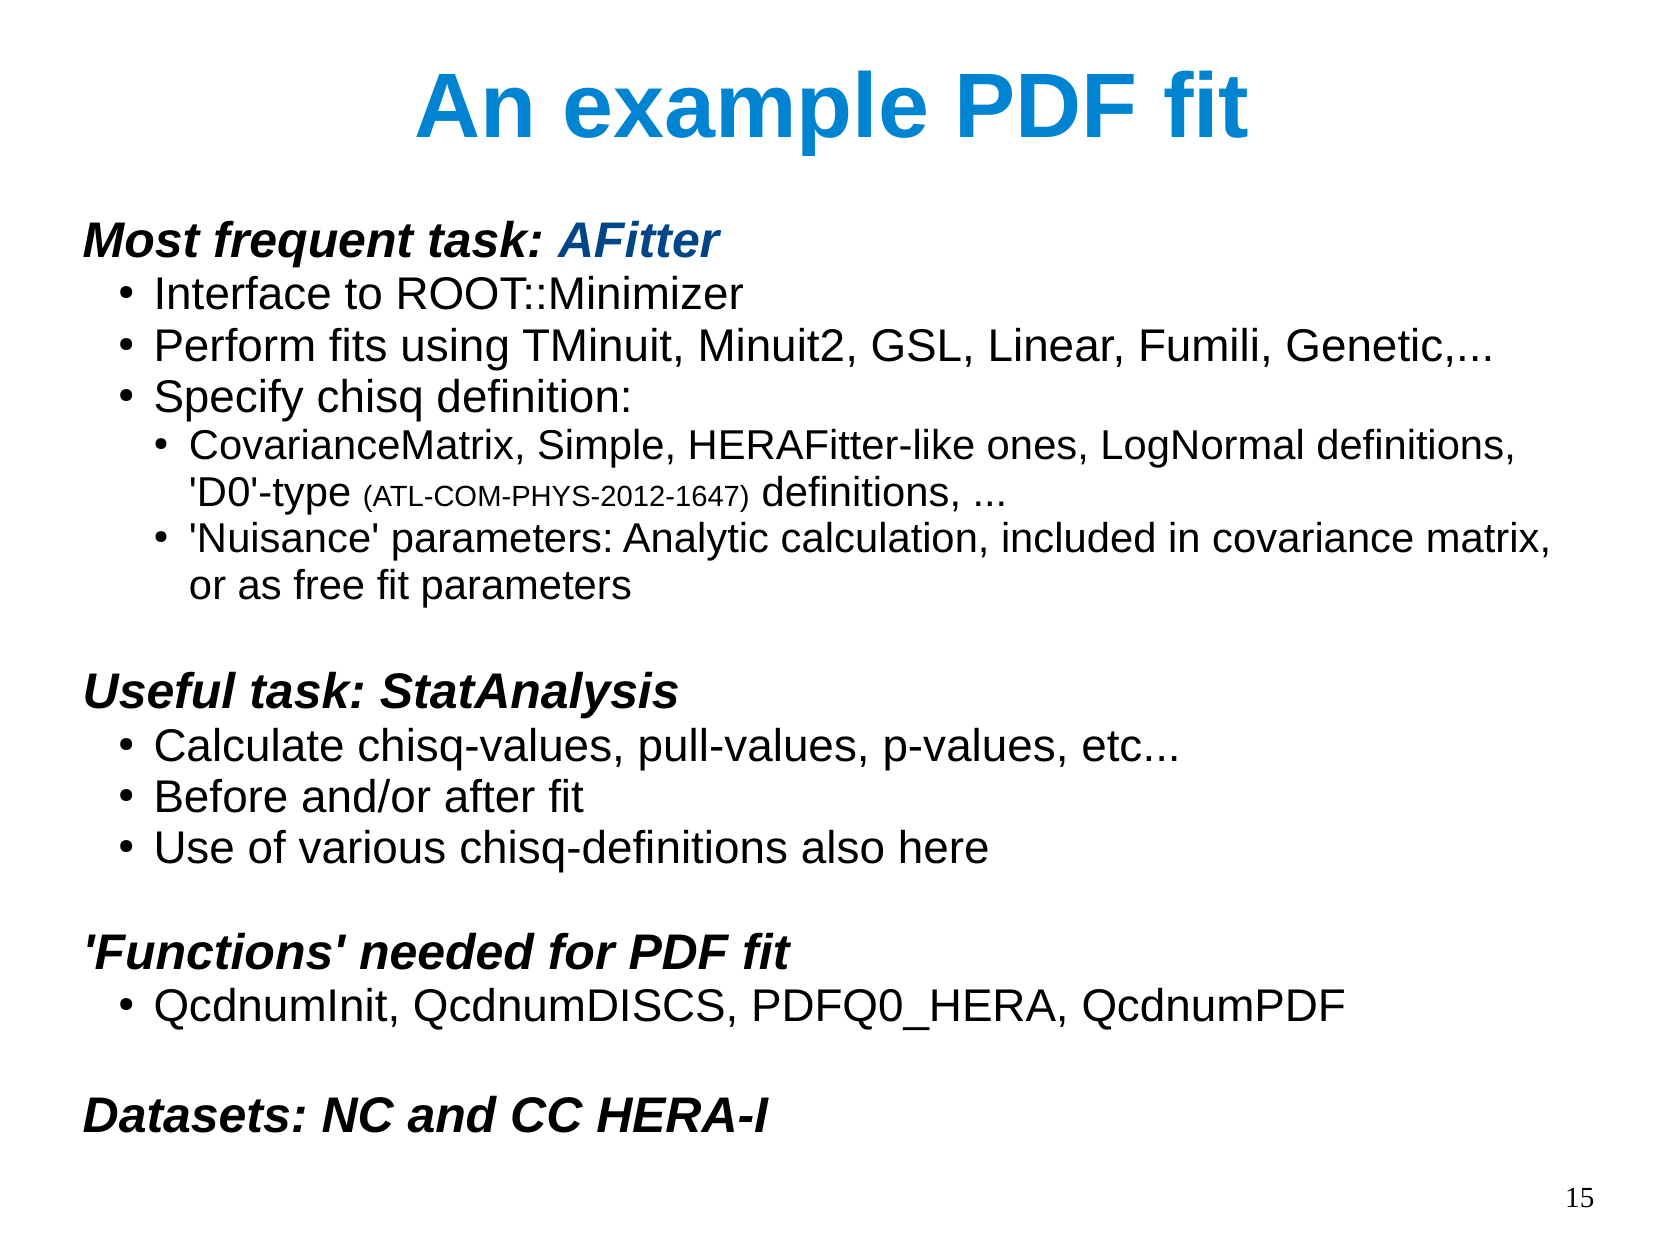

# An example PDF fit
Most frequent task: AFitter
Interface to ROOT::Minimizer
Perform fits using TMinuit, Minuit2, GSL, Linear, Fumili, Genetic,...
Specify chisq definition:
CovarianceMatrix, Simple, HERAFitter-like ones, LogNormal definitions, 'D0'-type (ATL-COM-PHYS-2012-1647) definitions, ...
'Nuisance' parameters: Analytic calculation, included in covariance matrix, or as free fit parameters
Useful task: StatAnalysis
Calculate chisq-values, pull-values, p-values, etc...
Before and/or after fit
Use of various chisq-definitions also here
'Functions' needed for PDF fit
QcdnumInit, QcdnumDISCS, PDFQ0_HERA, QcdnumPDF
Datasets: NC and CC HERA-I
15